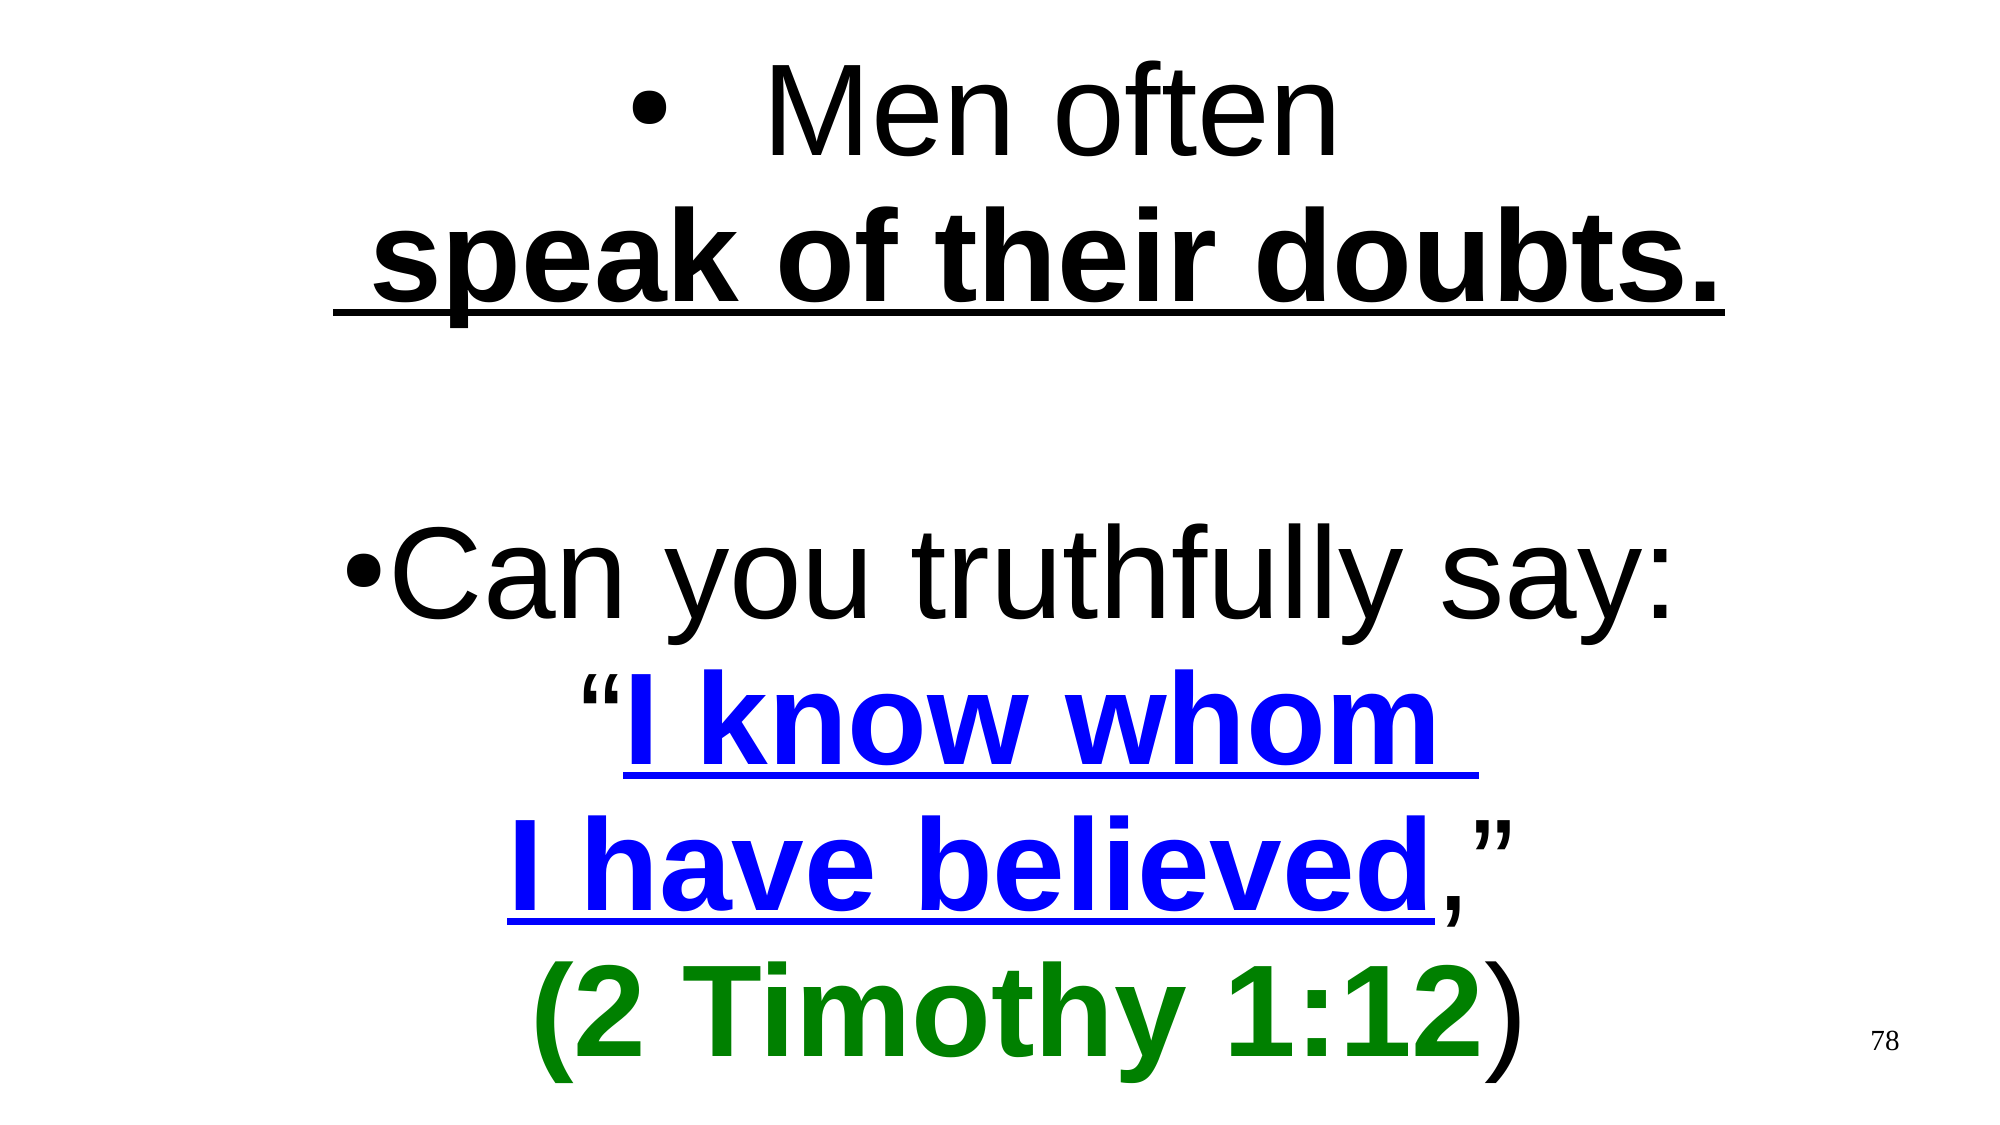

# Men often speak of their doubts.
Can you truthfully say:
“I know whom
I have believed,”
(2 Timothy 1:12)
78